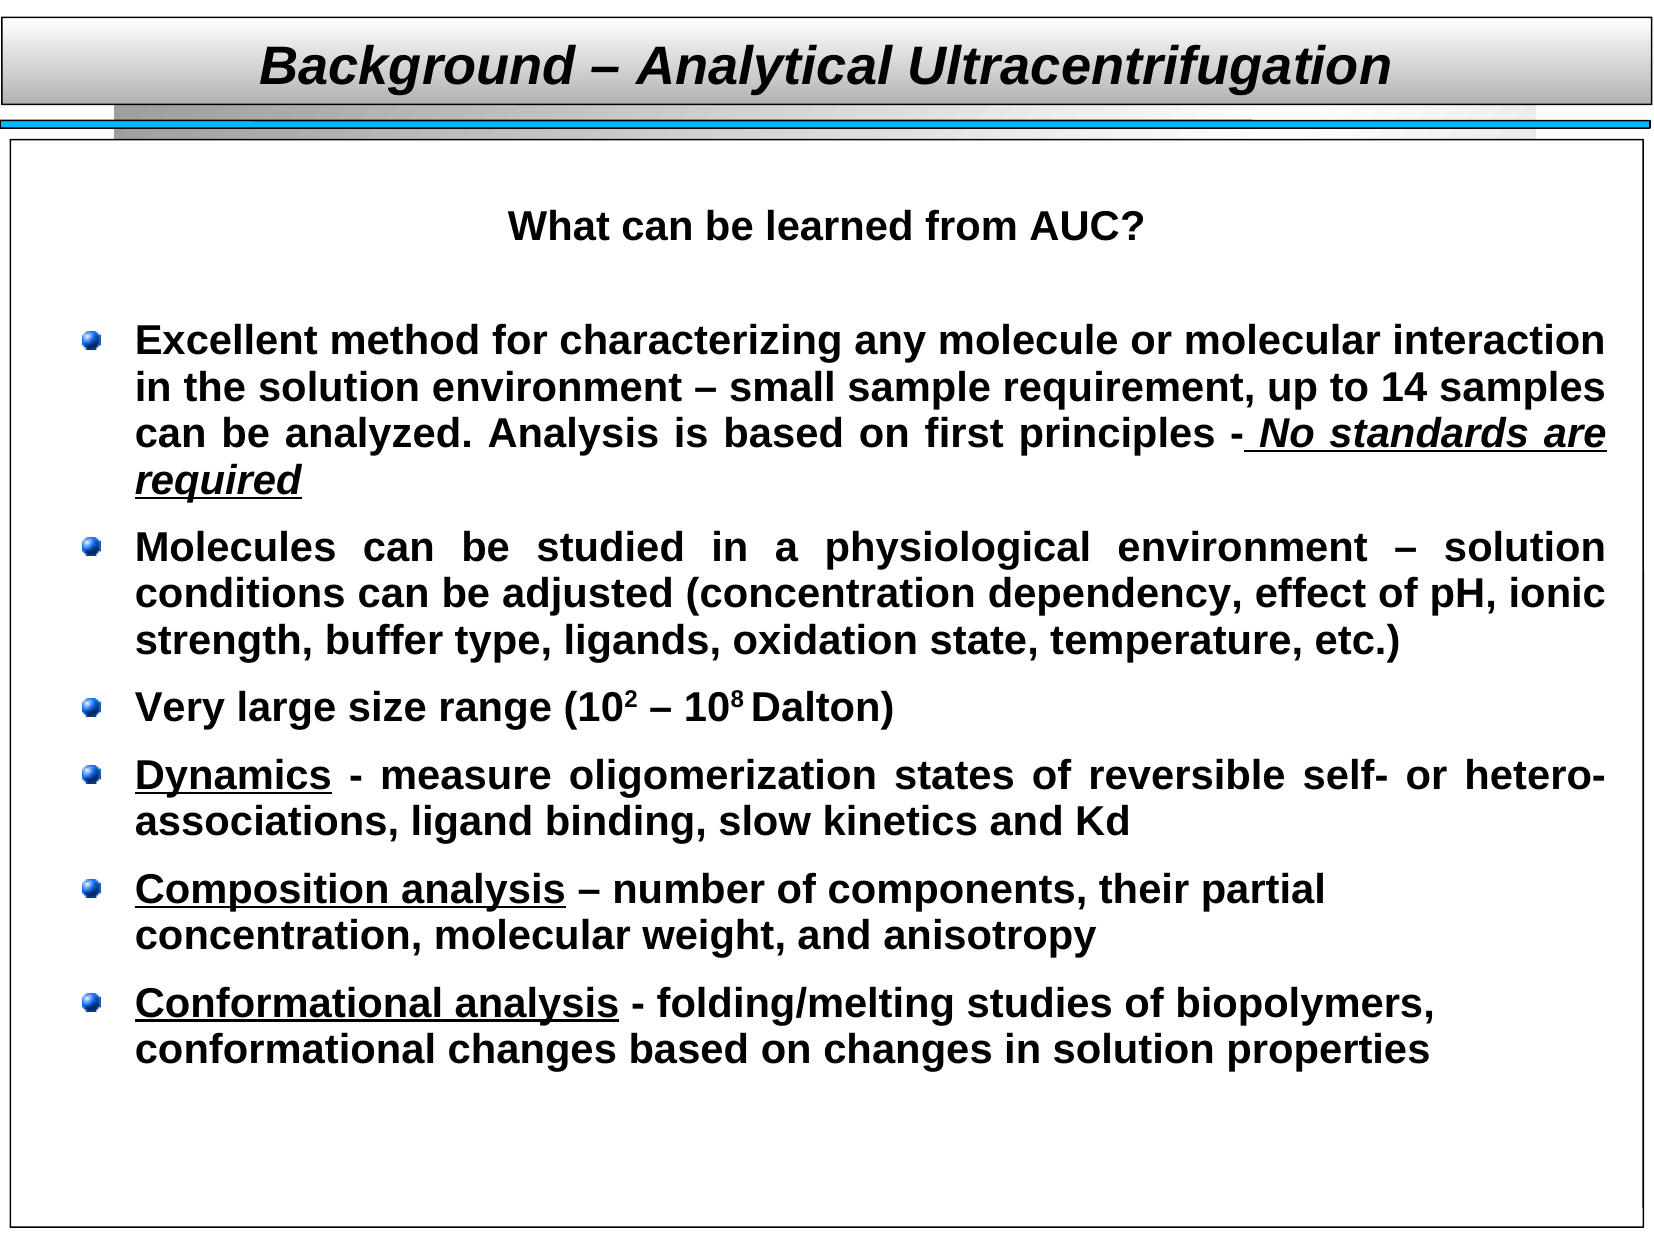

Background – Analytical Ultracentrifugation
What can be learned from AUC?
Excellent method for characterizing any molecule or molecular interaction in the solution environment – small sample requirement, up to 14 samples can be analyzed. Analysis is based on first principles - No standards are required
Molecules can be studied in a physiological environment – solution conditions can be adjusted (concentration dependency, effect of pH, ionic strength, buffer type, ligands, oxidation state, temperature, etc.)
Very large size range (102 – 108 Dalton)
Dynamics - measure oligomerization states of reversible self- or hetero-associations, ligand binding, slow kinetics and Kd
Composition analysis – number of components, their partial concentration, molecular weight, and anisotropy
Conformational analysis - folding/melting studies of biopolymers, conformational changes based on changes in solution properties